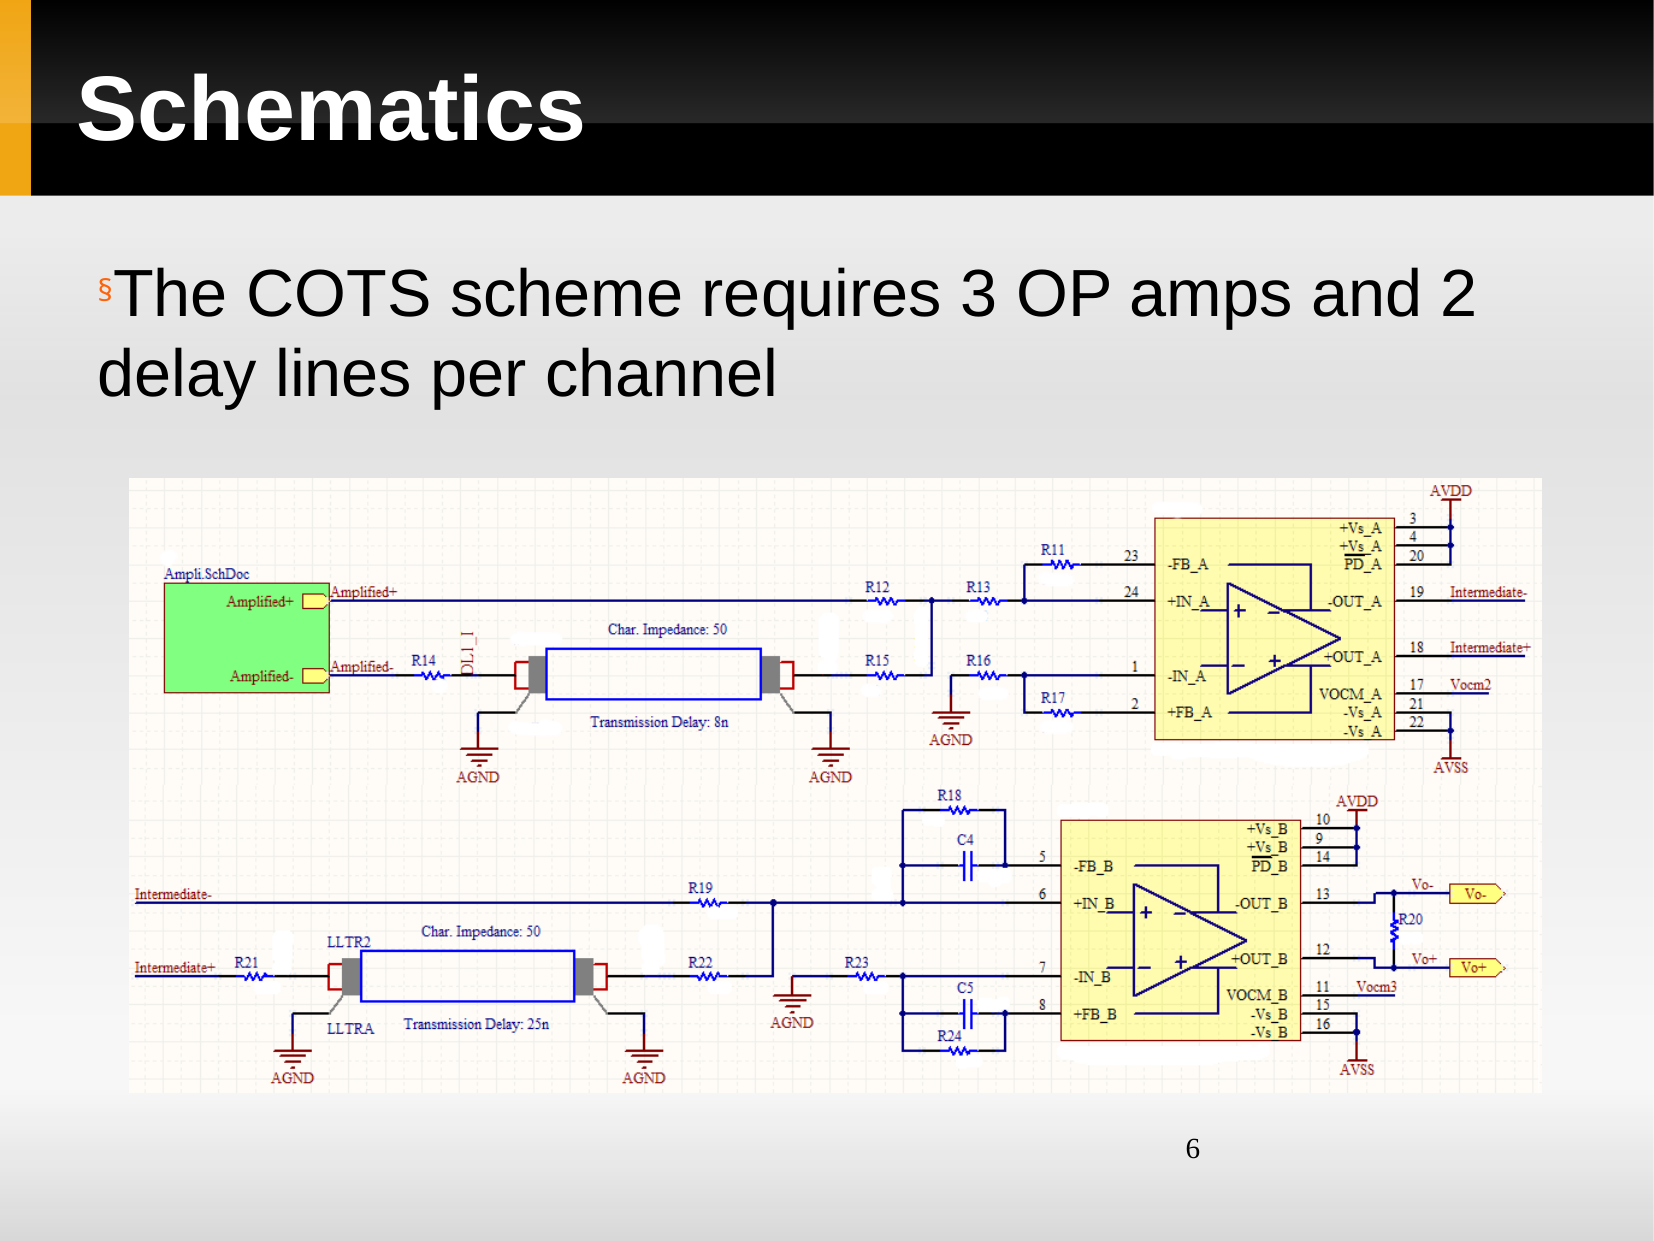

# Schematics
The COTS scheme requires 3 OP amps and 2 delay lines per channel